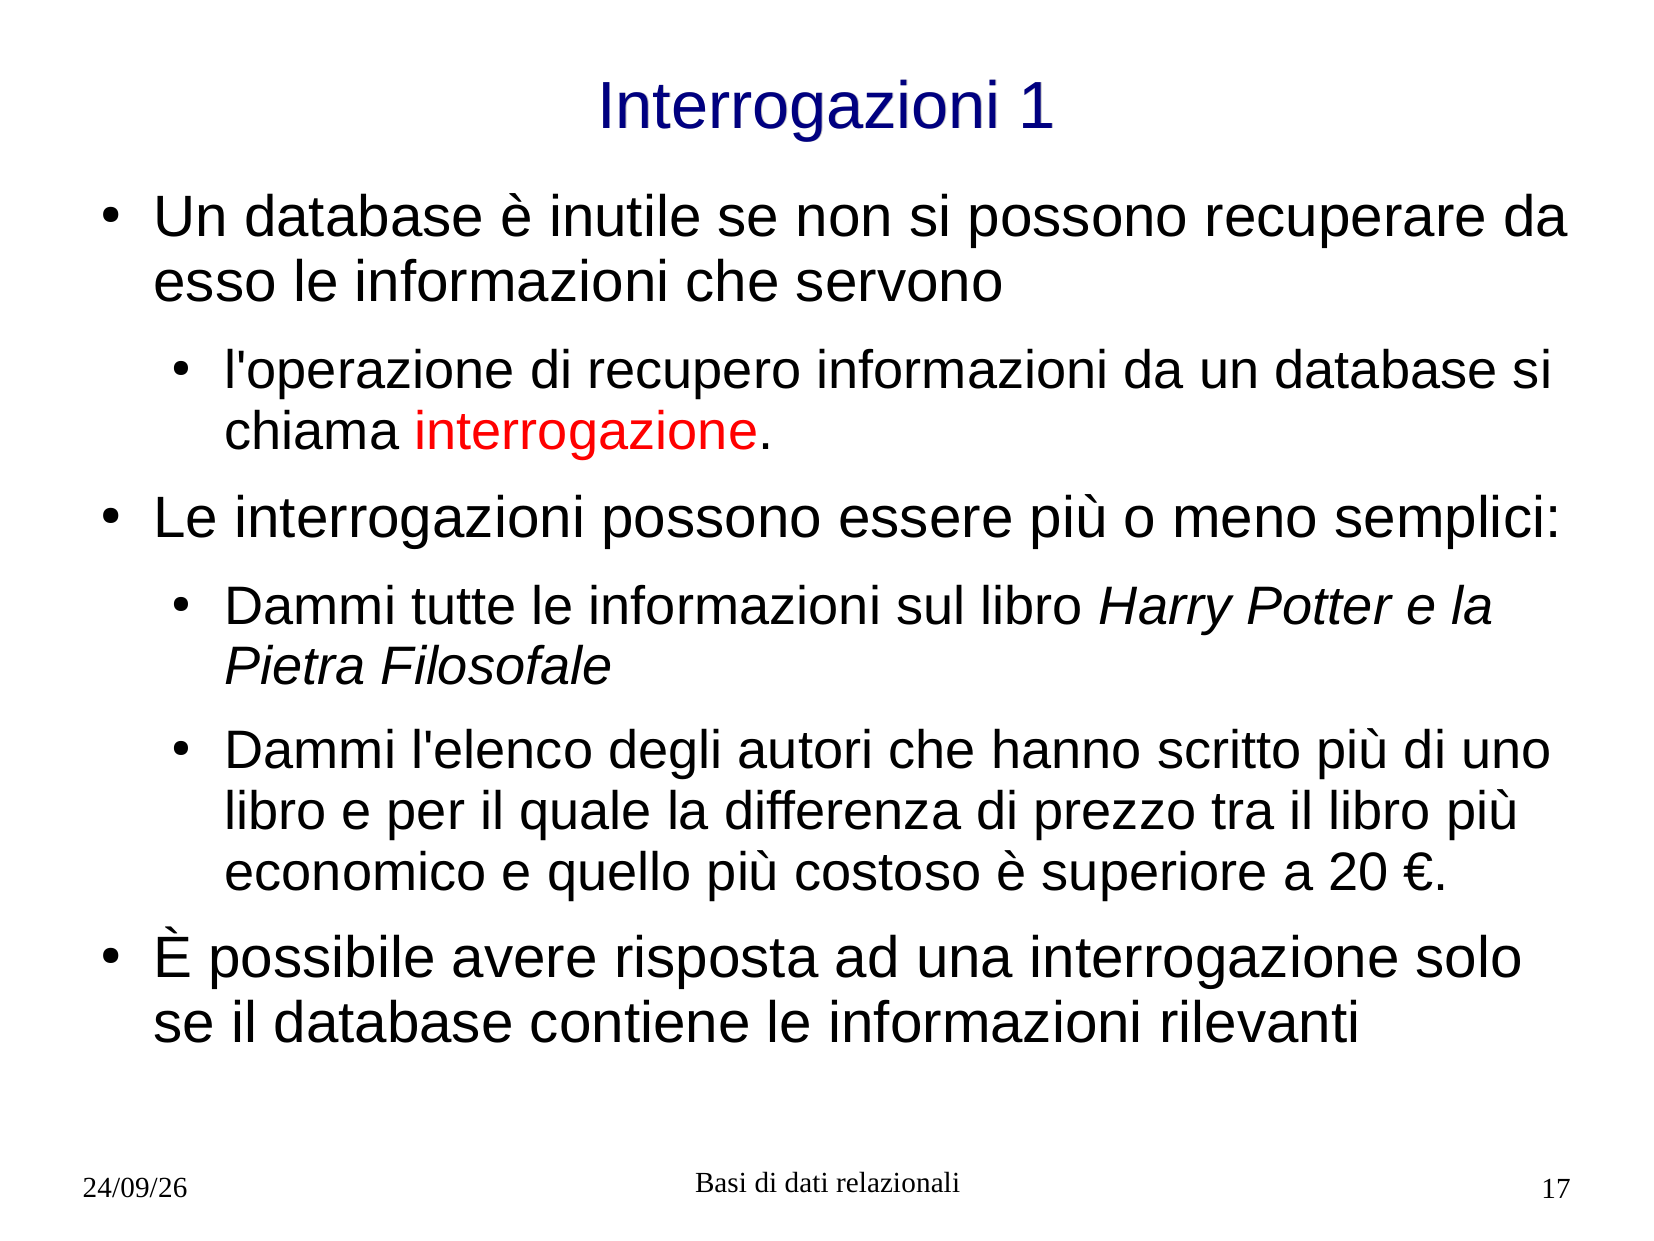

# Interrogazioni 1
Un database è inutile se non si possono recuperare da esso le informazioni che servono
l'operazione di recupero informazioni da un database si chiama interrogazione.
Le interrogazioni possono essere più o meno semplici:
Dammi tutte le informazioni sul libro Harry Potter e la Pietra Filosofale
Dammi l'elenco degli autori che hanno scritto più di uno libro e per il quale la differenza di prezzo tra il libro più economico e quello più costoso è superiore a 20 €.
È possibile avere risposta ad una interrogazione solo se il database contiene le informazioni rilevanti